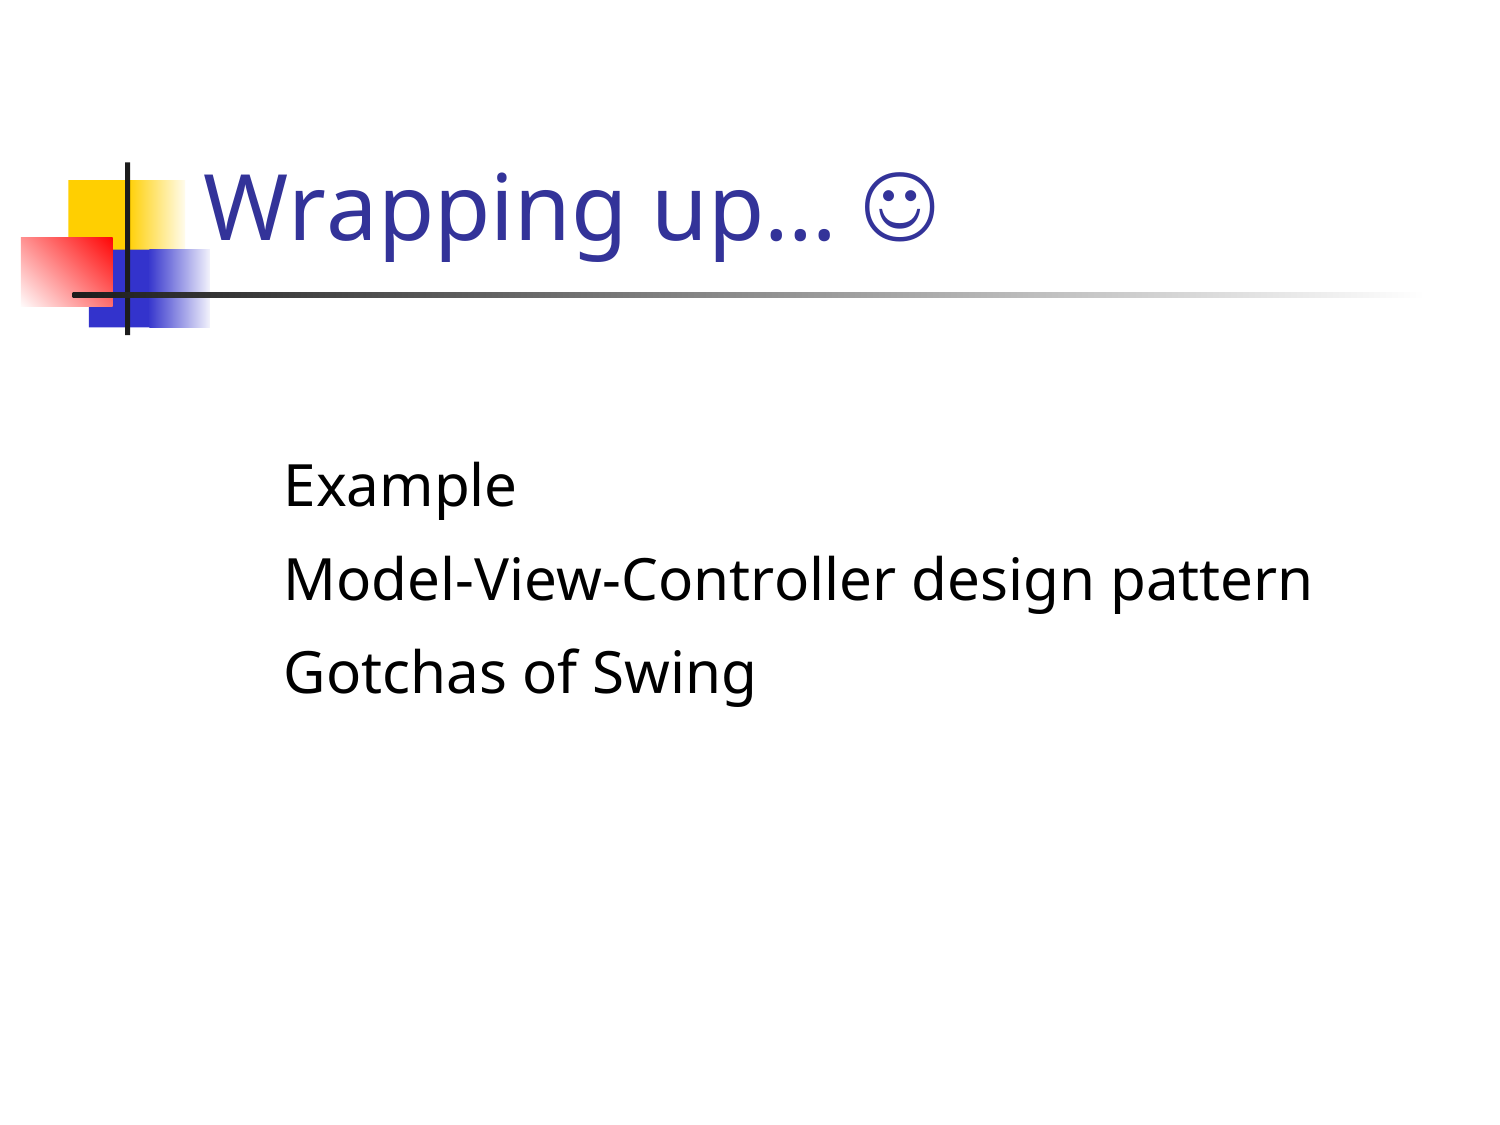

# Wrapping up… 
Example
Model-View-Controller design pattern
Gotchas of Swing